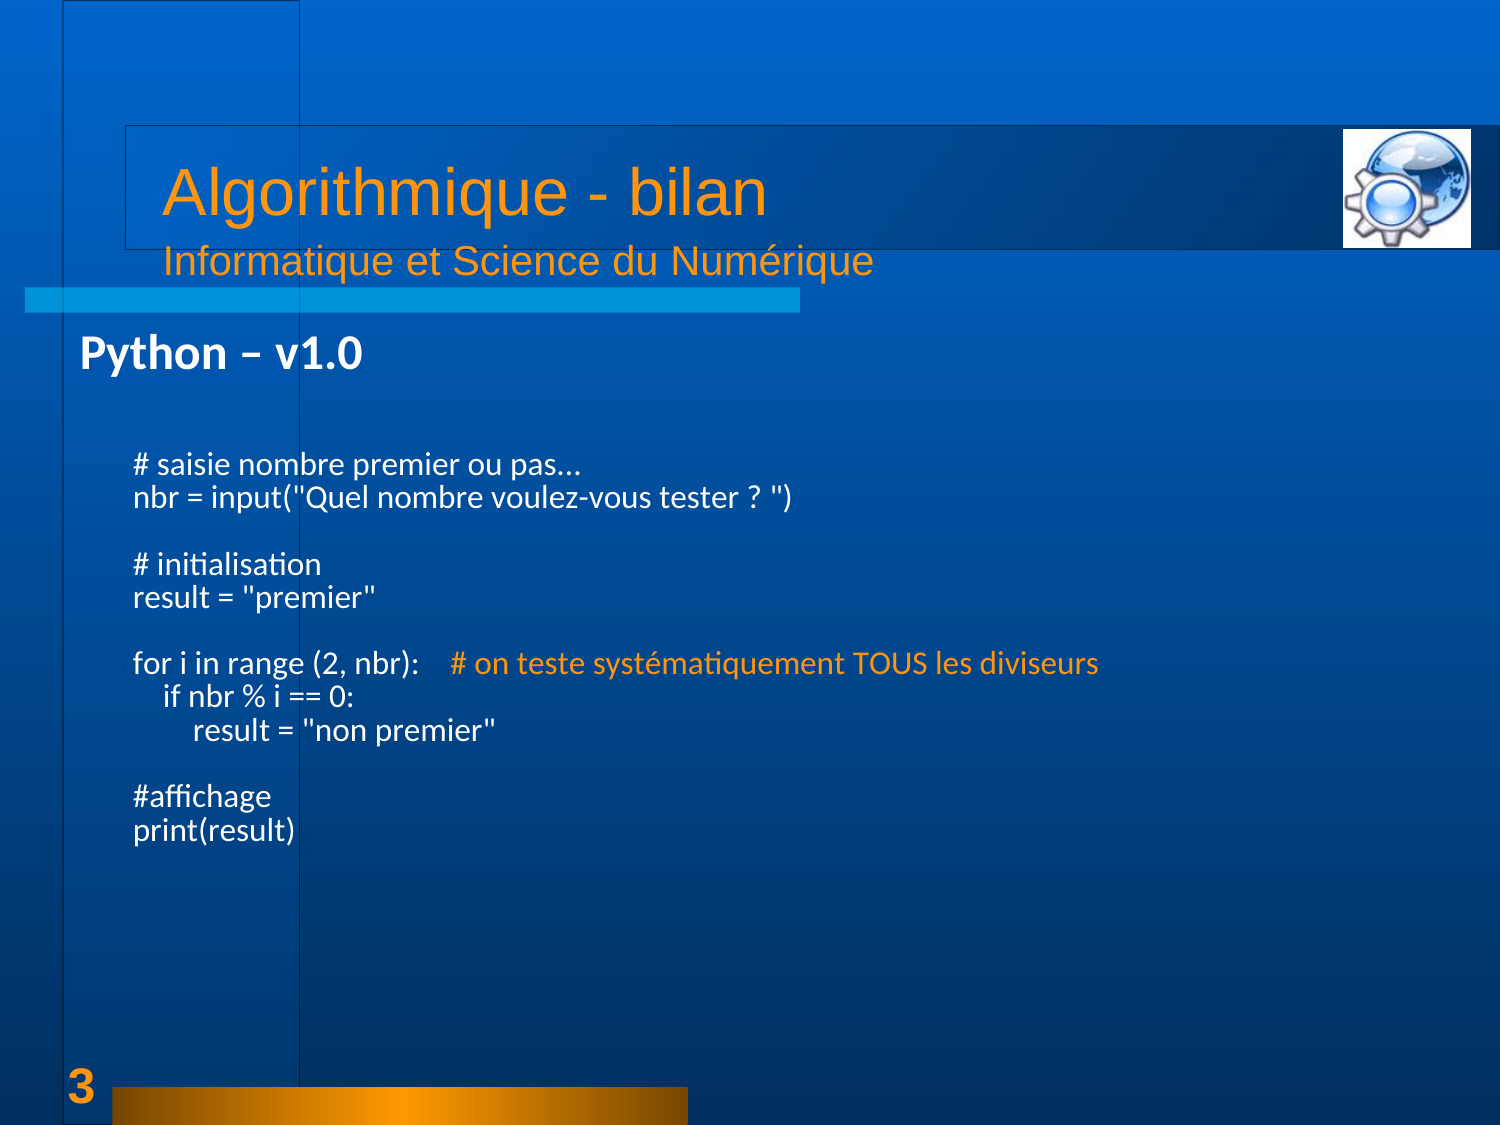

Python – v1.0
# saisie nombre premier ou pas...
nbr = input("Quel nombre voulez-vous tester ? ")
# initialisation
result = "premier"
for i in range (2, nbr): # on teste systématiquement TOUS les diviseurs
 if nbr % i == 0:
 result = "non premier"
#affichage
print(result)